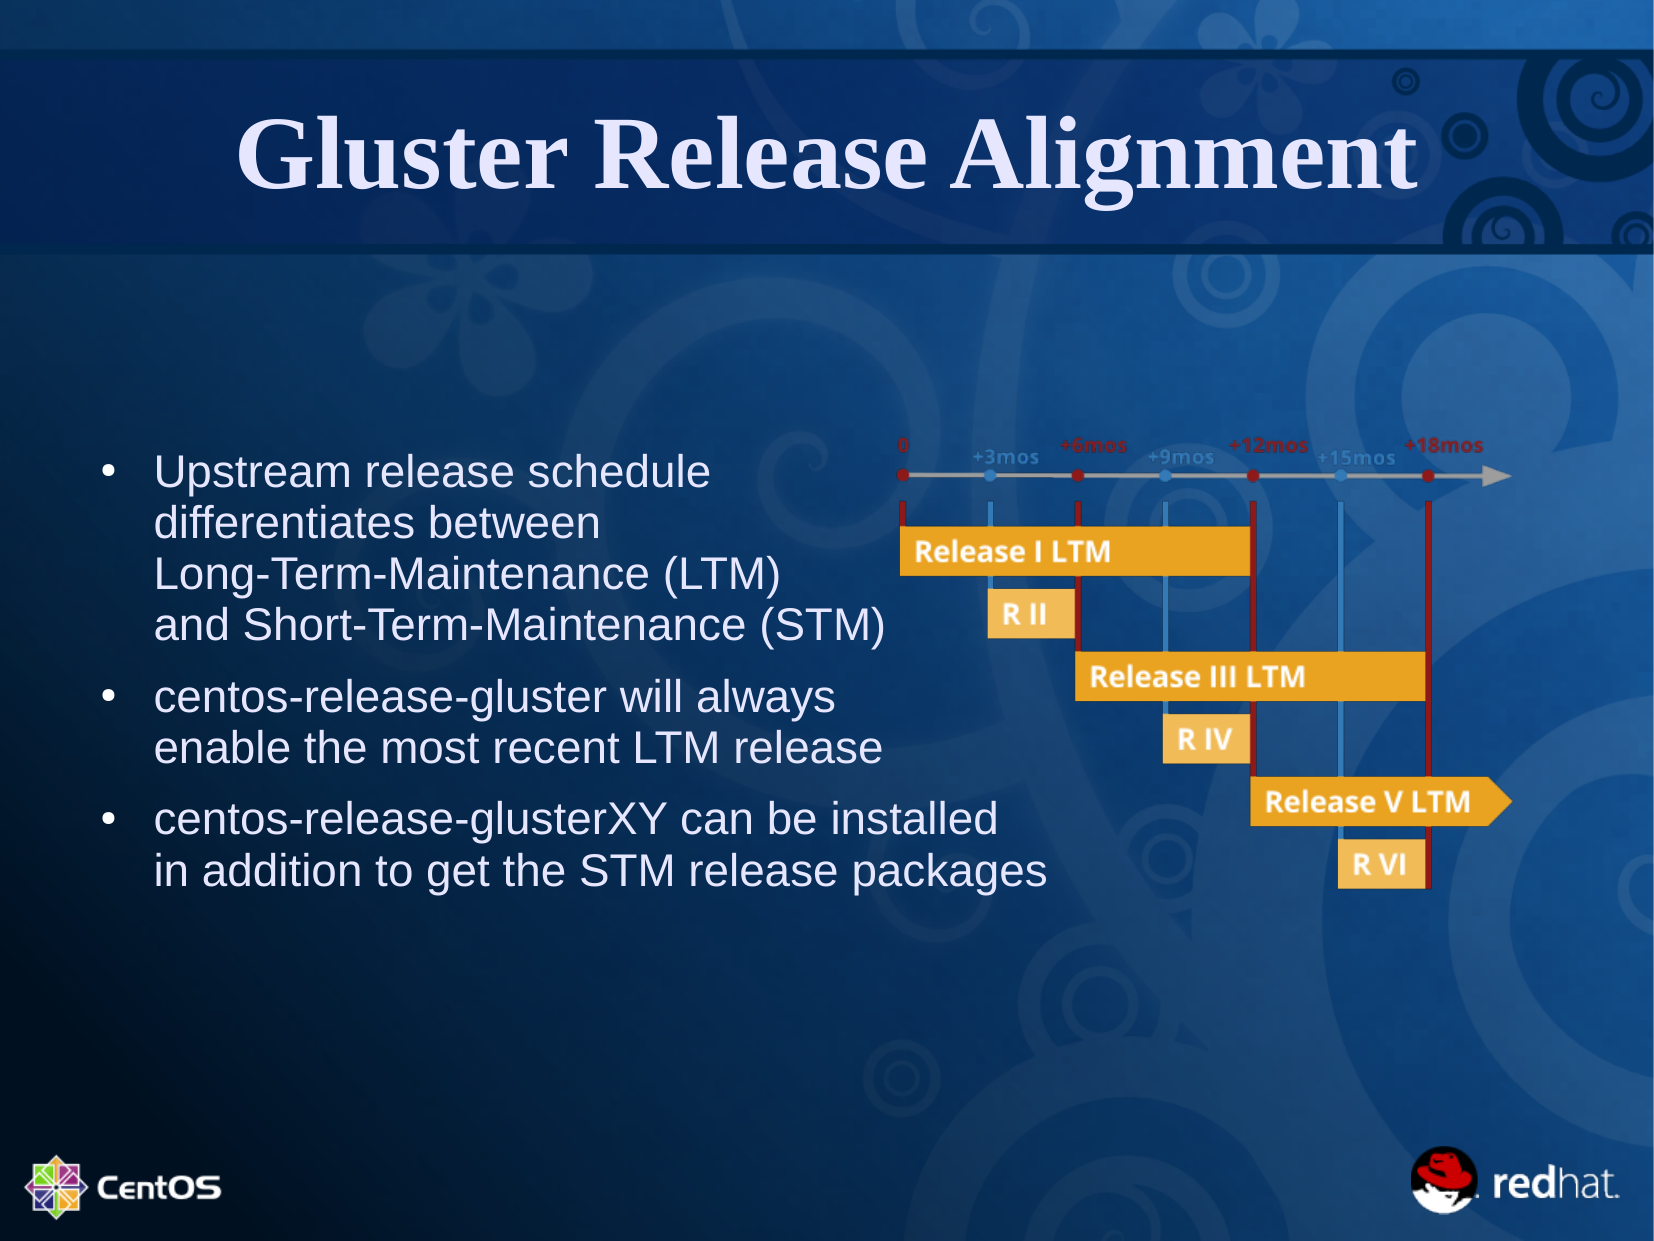

# Gluster Release Alignment
Upstream release schedule
differentiates between
Long-Term-Maintenance (LTM)
and Short-Term-Maintenance (STM)
centos-release-gluster will always
enable the most recent LTM release
centos-release-glusterXY can be installed
in addition to get the STM release packages